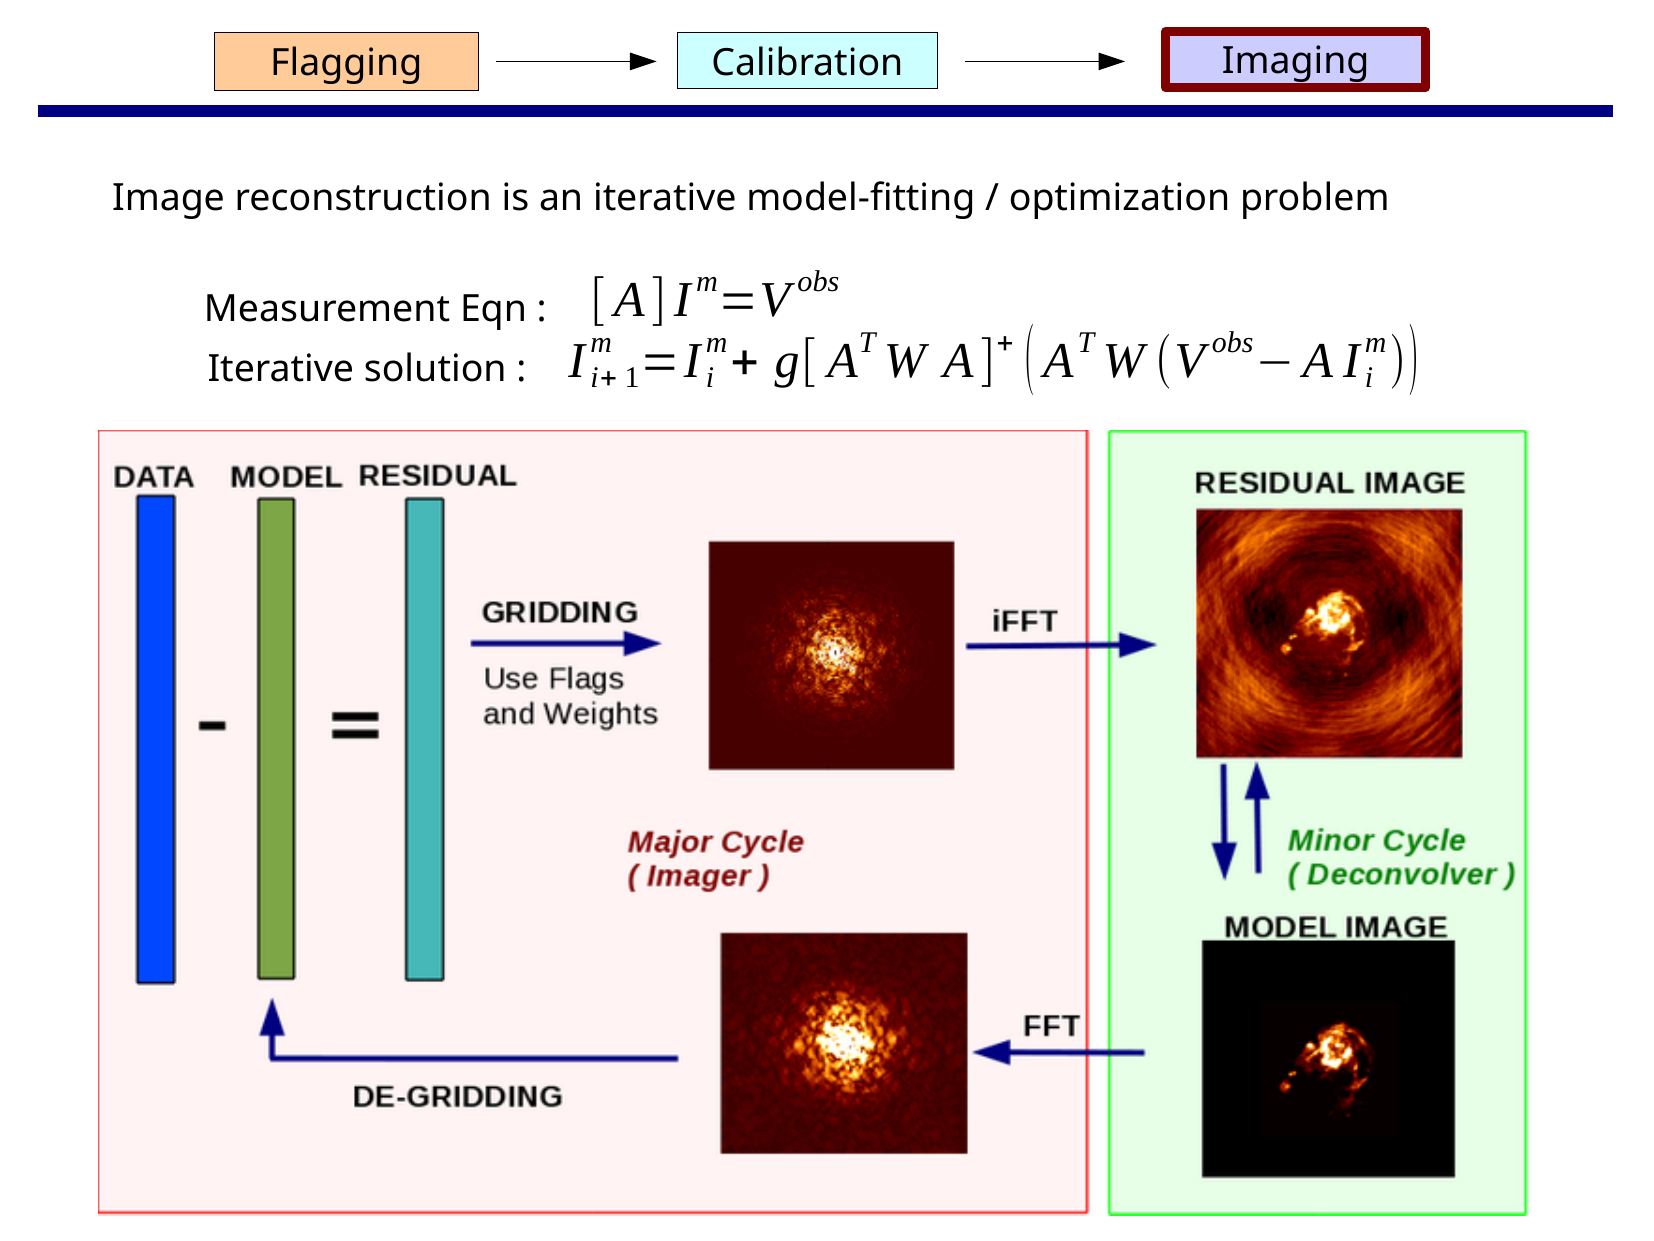

Imaging
Flagging
Calibration
Image reconstruction is an iterative model-fitting / optimization problem
Measurement Eqn :
Iterative solution :